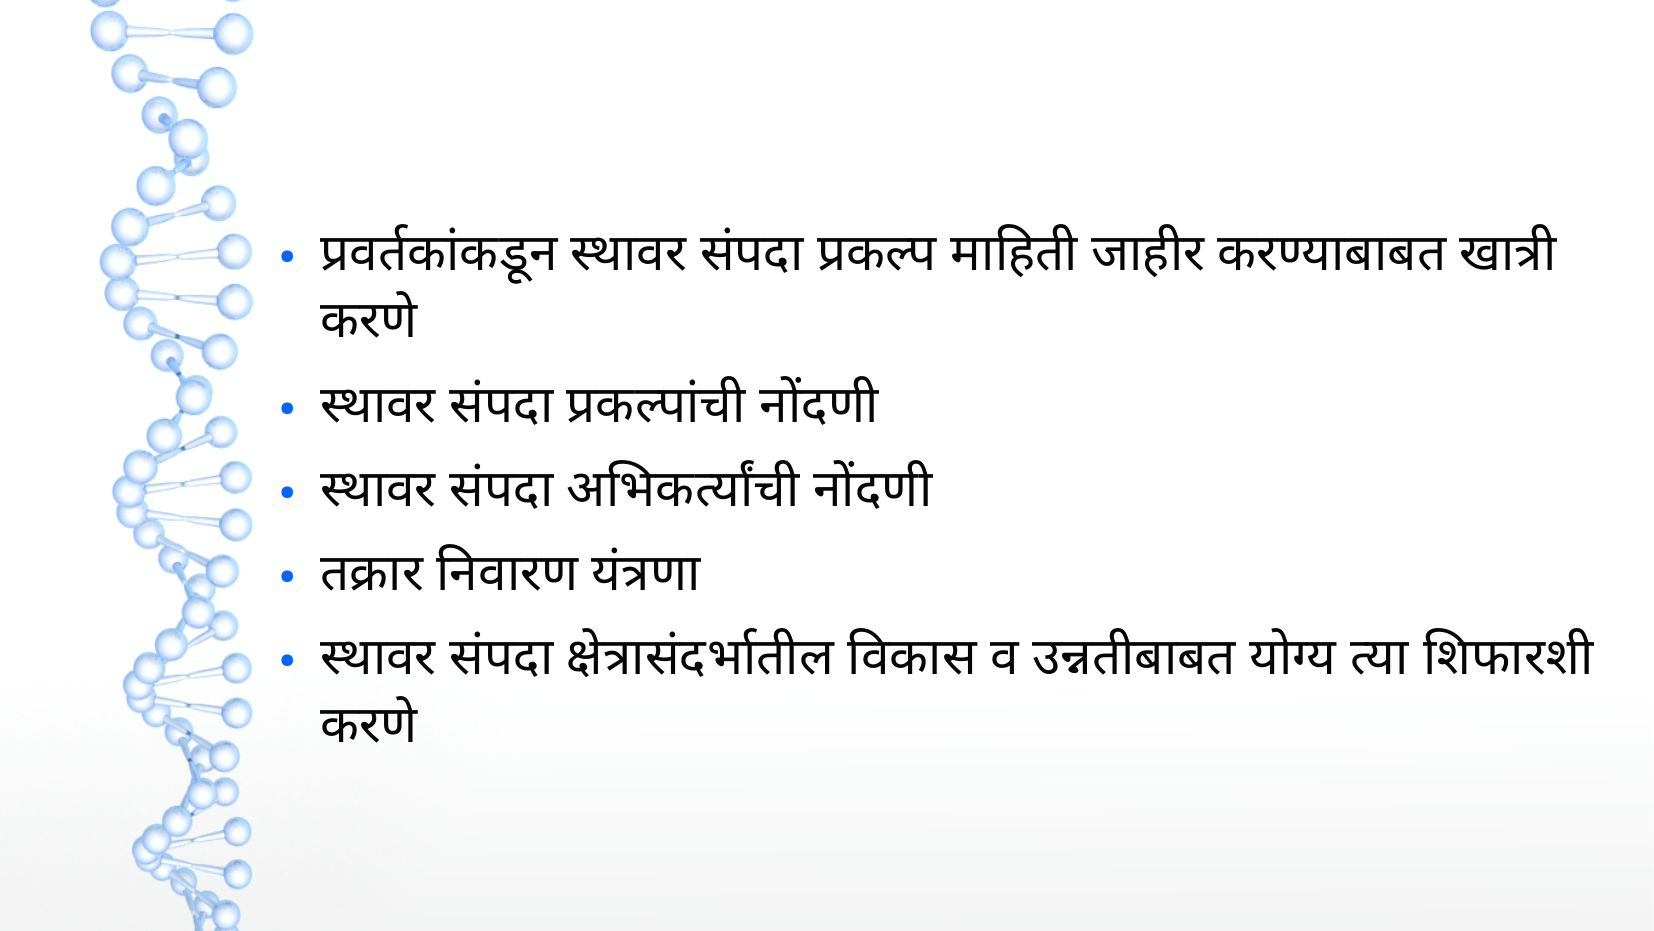

# प्रवर्तकांकडून स्थावर संपदा प्रकल्प माहिती जाहीर करण्याबाबत खात्री करणे
स्थावर संपदा प्रकल्पांची नोंदणी
स्थावर संपदा अभिकर्त्यांची नोंदणी
तक्रार निवारण यंत्रणा
स्थावर संपदा क्षेत्रासंदर्भातील विकास व उन्नतीबाबत योग्य त्या शिफारशी करणे